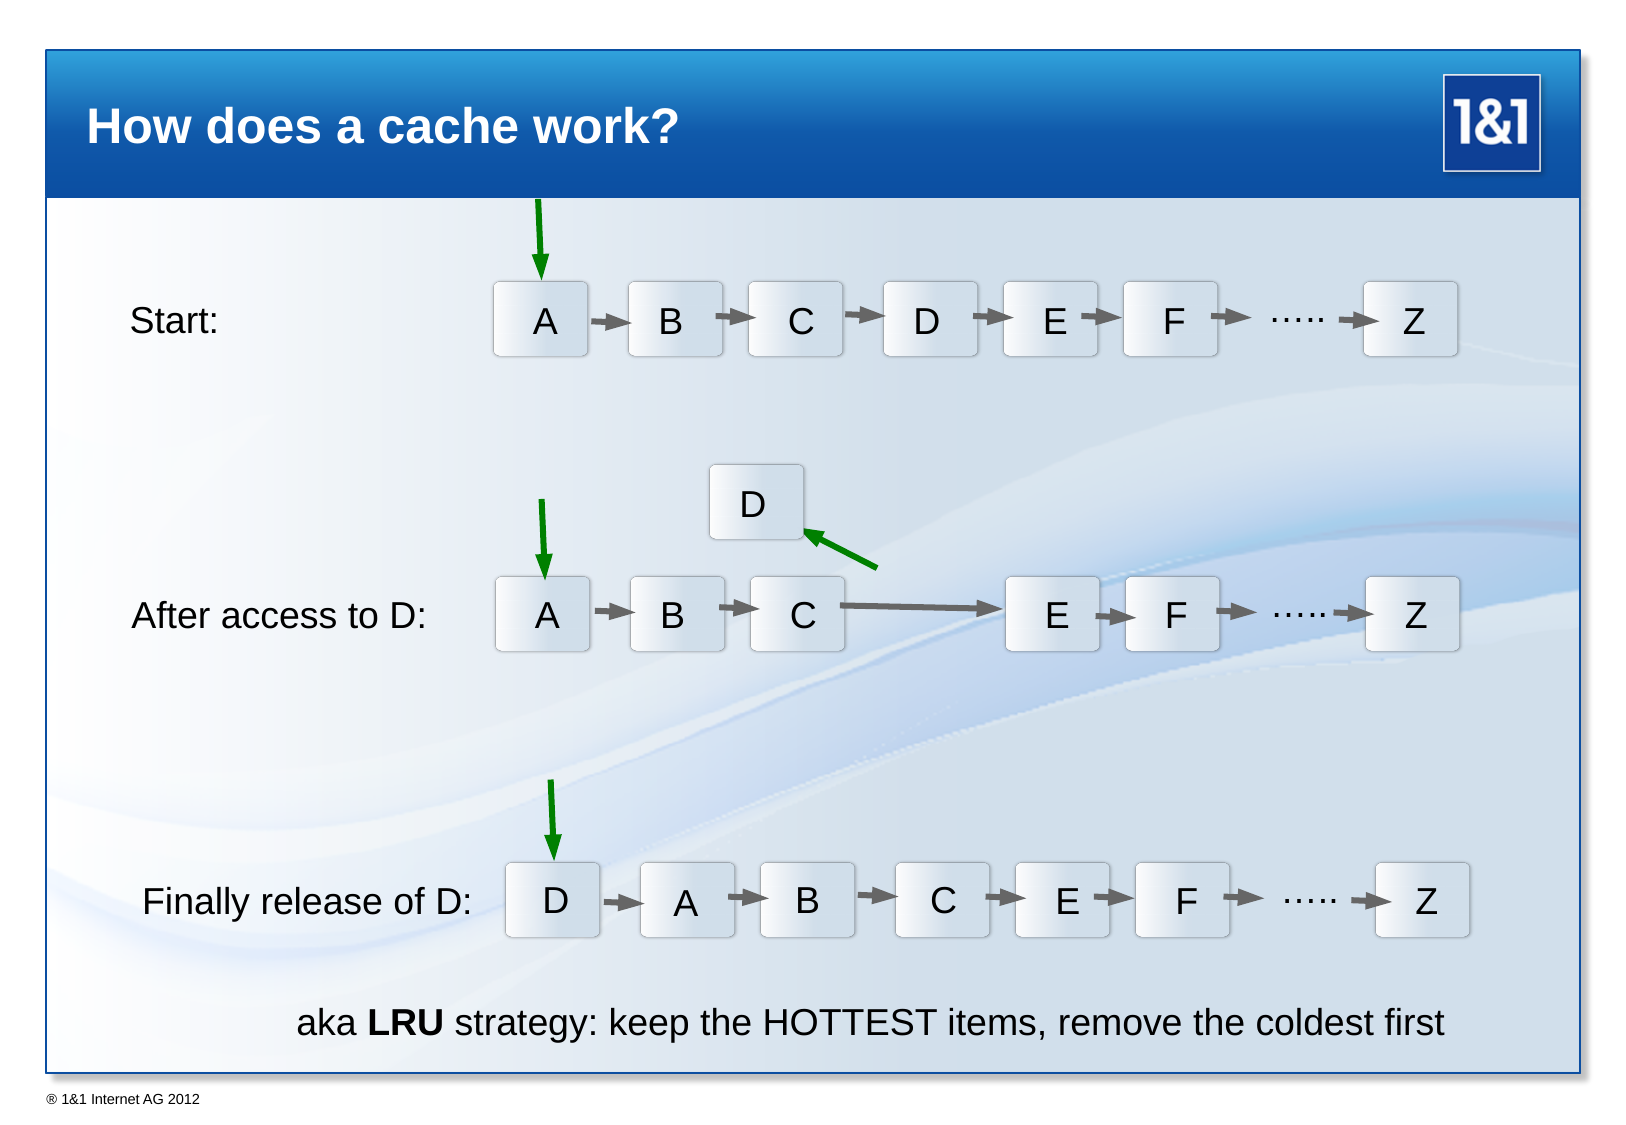

# How does a cache work?
…..
Start:
A
B
C
D
E
F
Z
D
…..
After access to D:
A
B
C
E
F
Z
…..
D
B
C
Finally release of D:
E
F
Z
A
aka LRU strategy: keep the HOTTEST items, remove the coldest first
® 1&1 Internet AG 2012